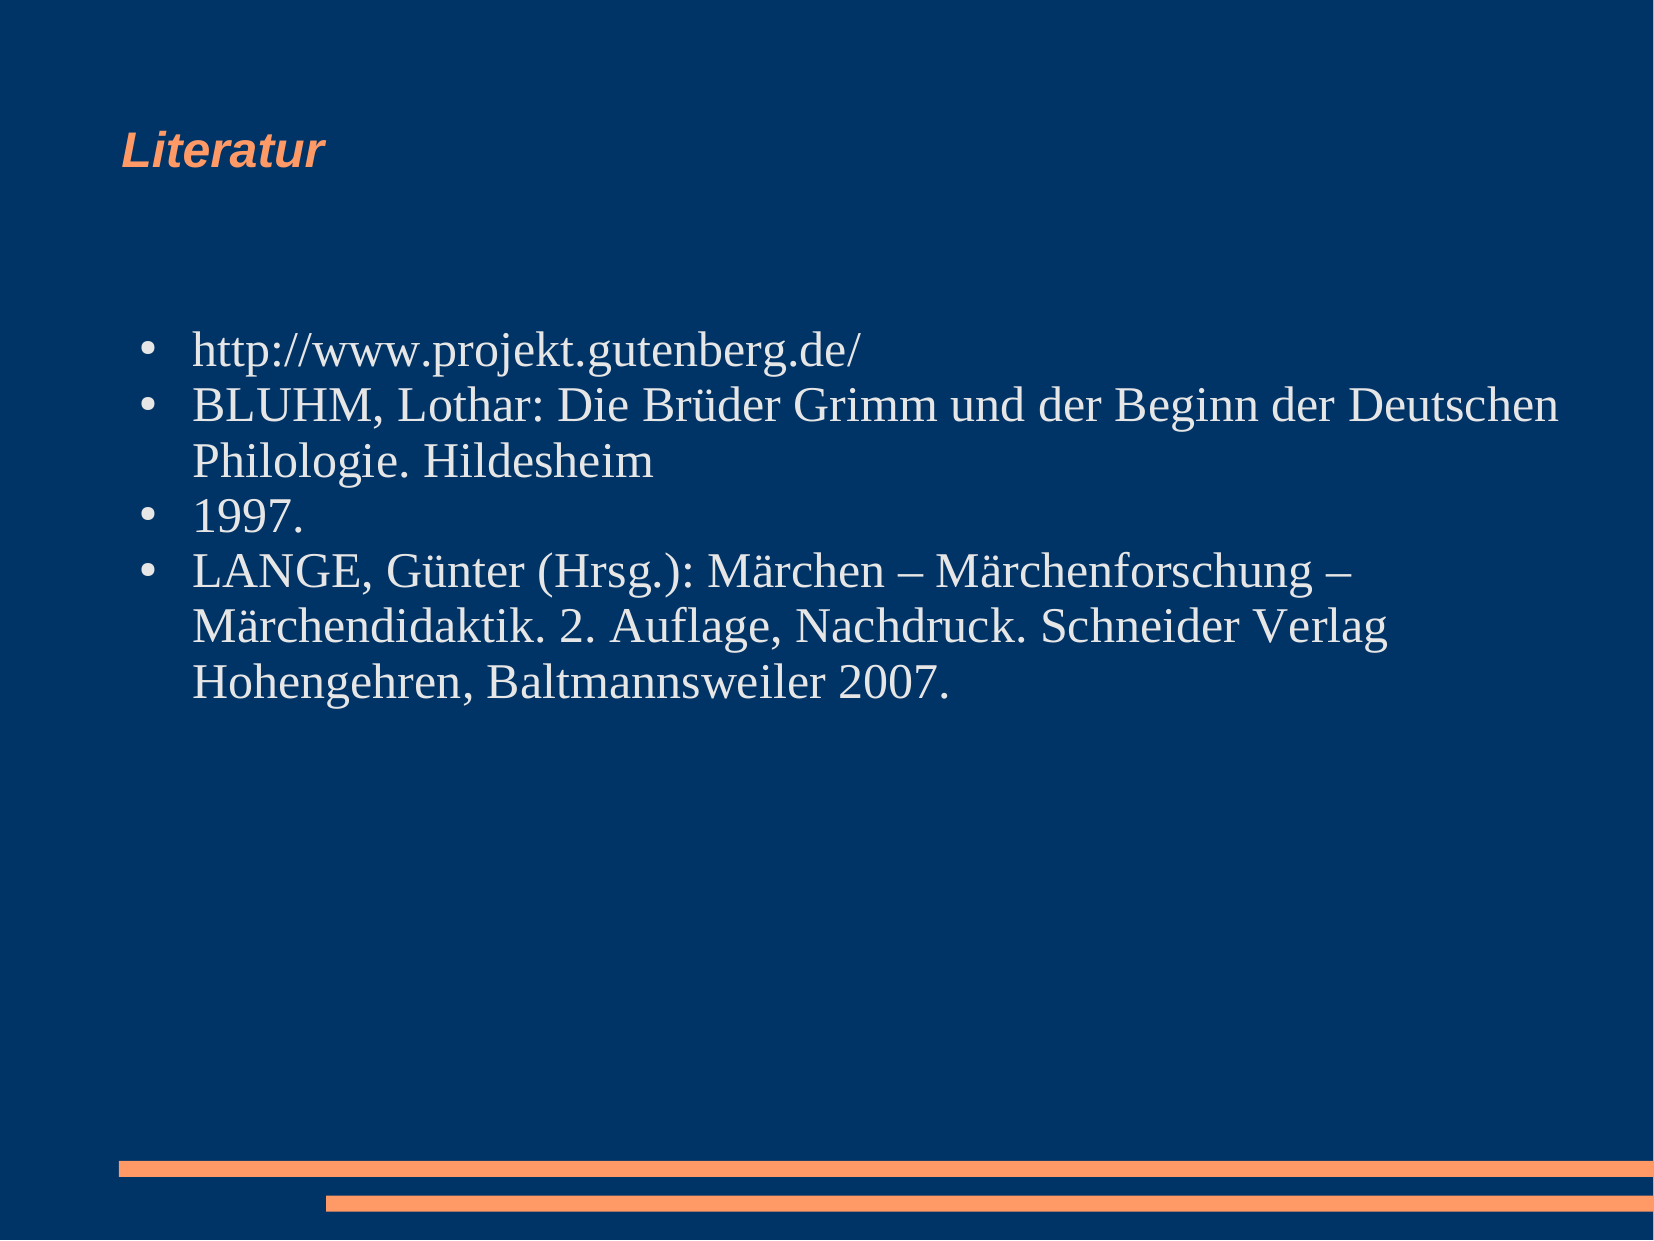

# Literatur
http://www.projekt.gutenberg.de/
BLUHM, Lothar: Die Brüder Grimm und der Beginn der Deutschen Philologie. Hildesheim
1997.
LANGE, Günter (Hrsg.): Märchen – Märchenforschung – Märchendidaktik. 2. Auflage, Nachdruck. Schneider Verlag Hohengehren, Baltmannsweiler 2007.